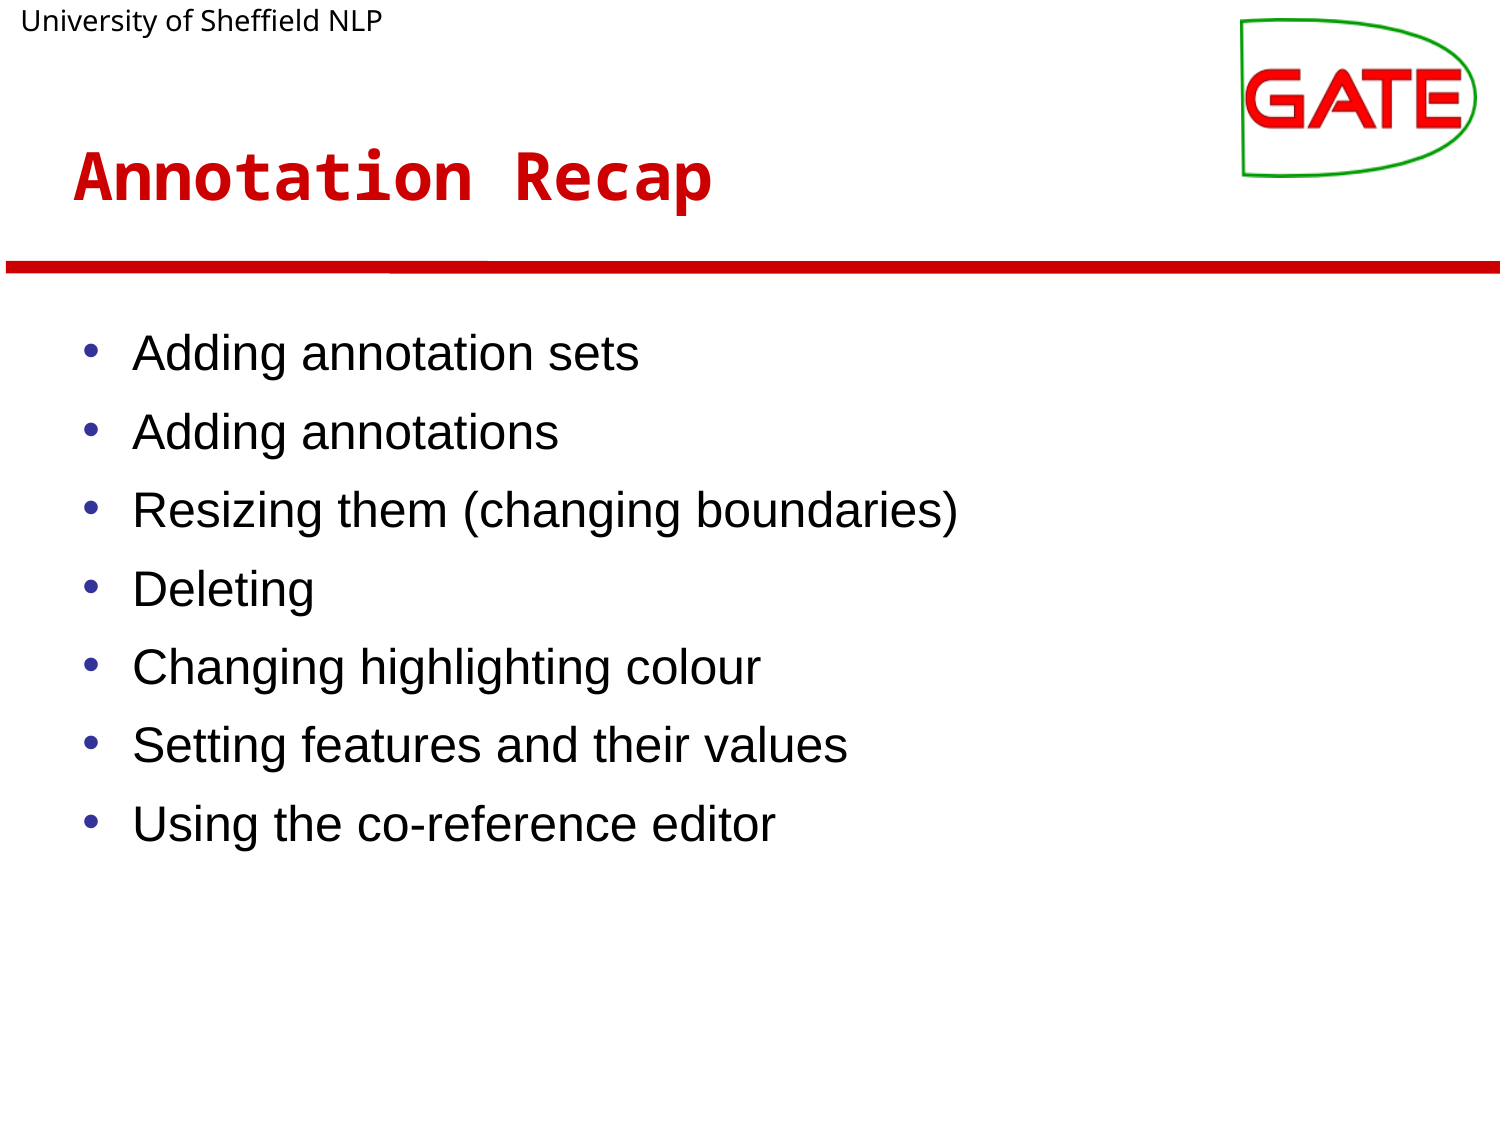

# Annotation Recap
Adding annotation sets
Adding annotations
Resizing them (changing boundaries)‏
Deleting
Changing highlighting colour
Setting features and their values
Using the co-reference editor